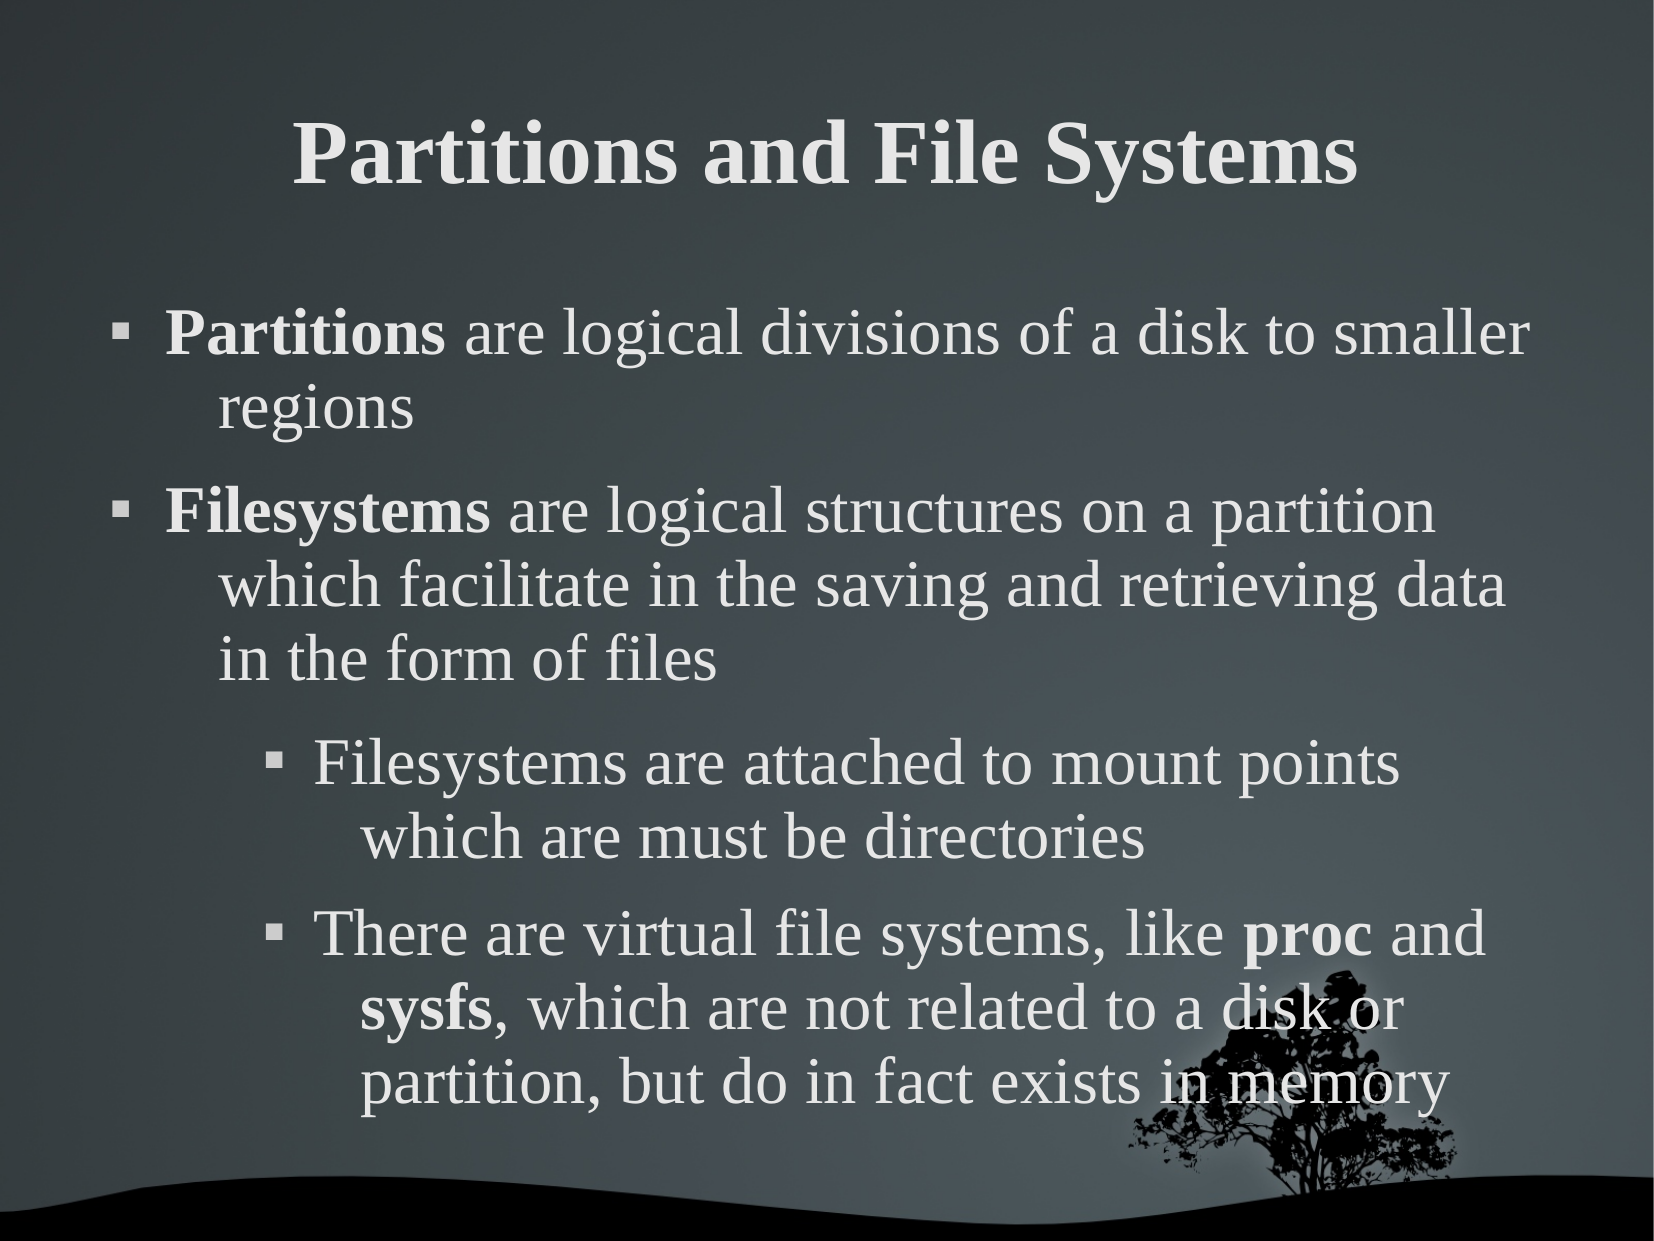

# Partitions and File Systems
Partitions are logical divisions of a disk to smaller regions
Filesystems are logical structures on a partition which facilitate in the saving and retrieving data in the form of files
Filesystems are attached to mount points which are must be directories
There are virtual file systems, like proc and sysfs, which are not related to a disk or partition, but do in fact exists in memory